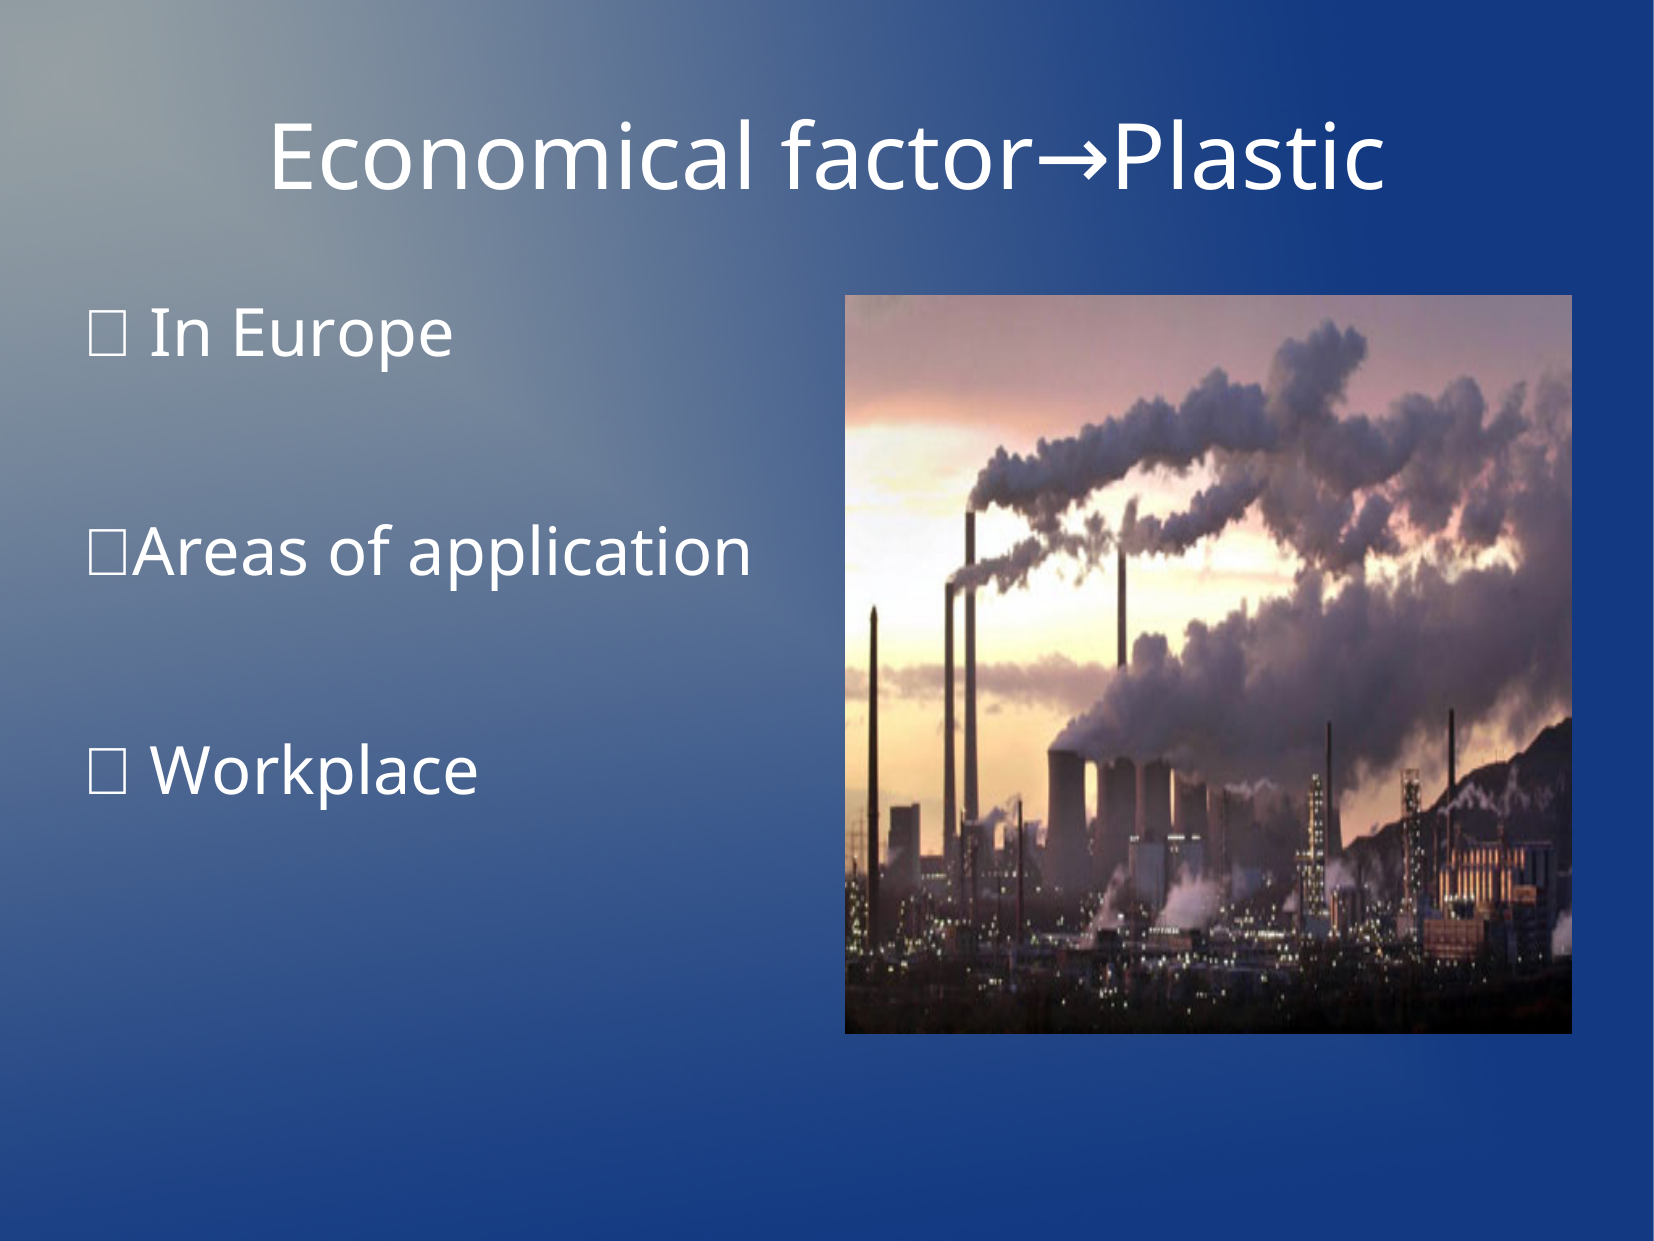

# Economical factor→Plastic
 In Europe
Areas of application
 Workplace